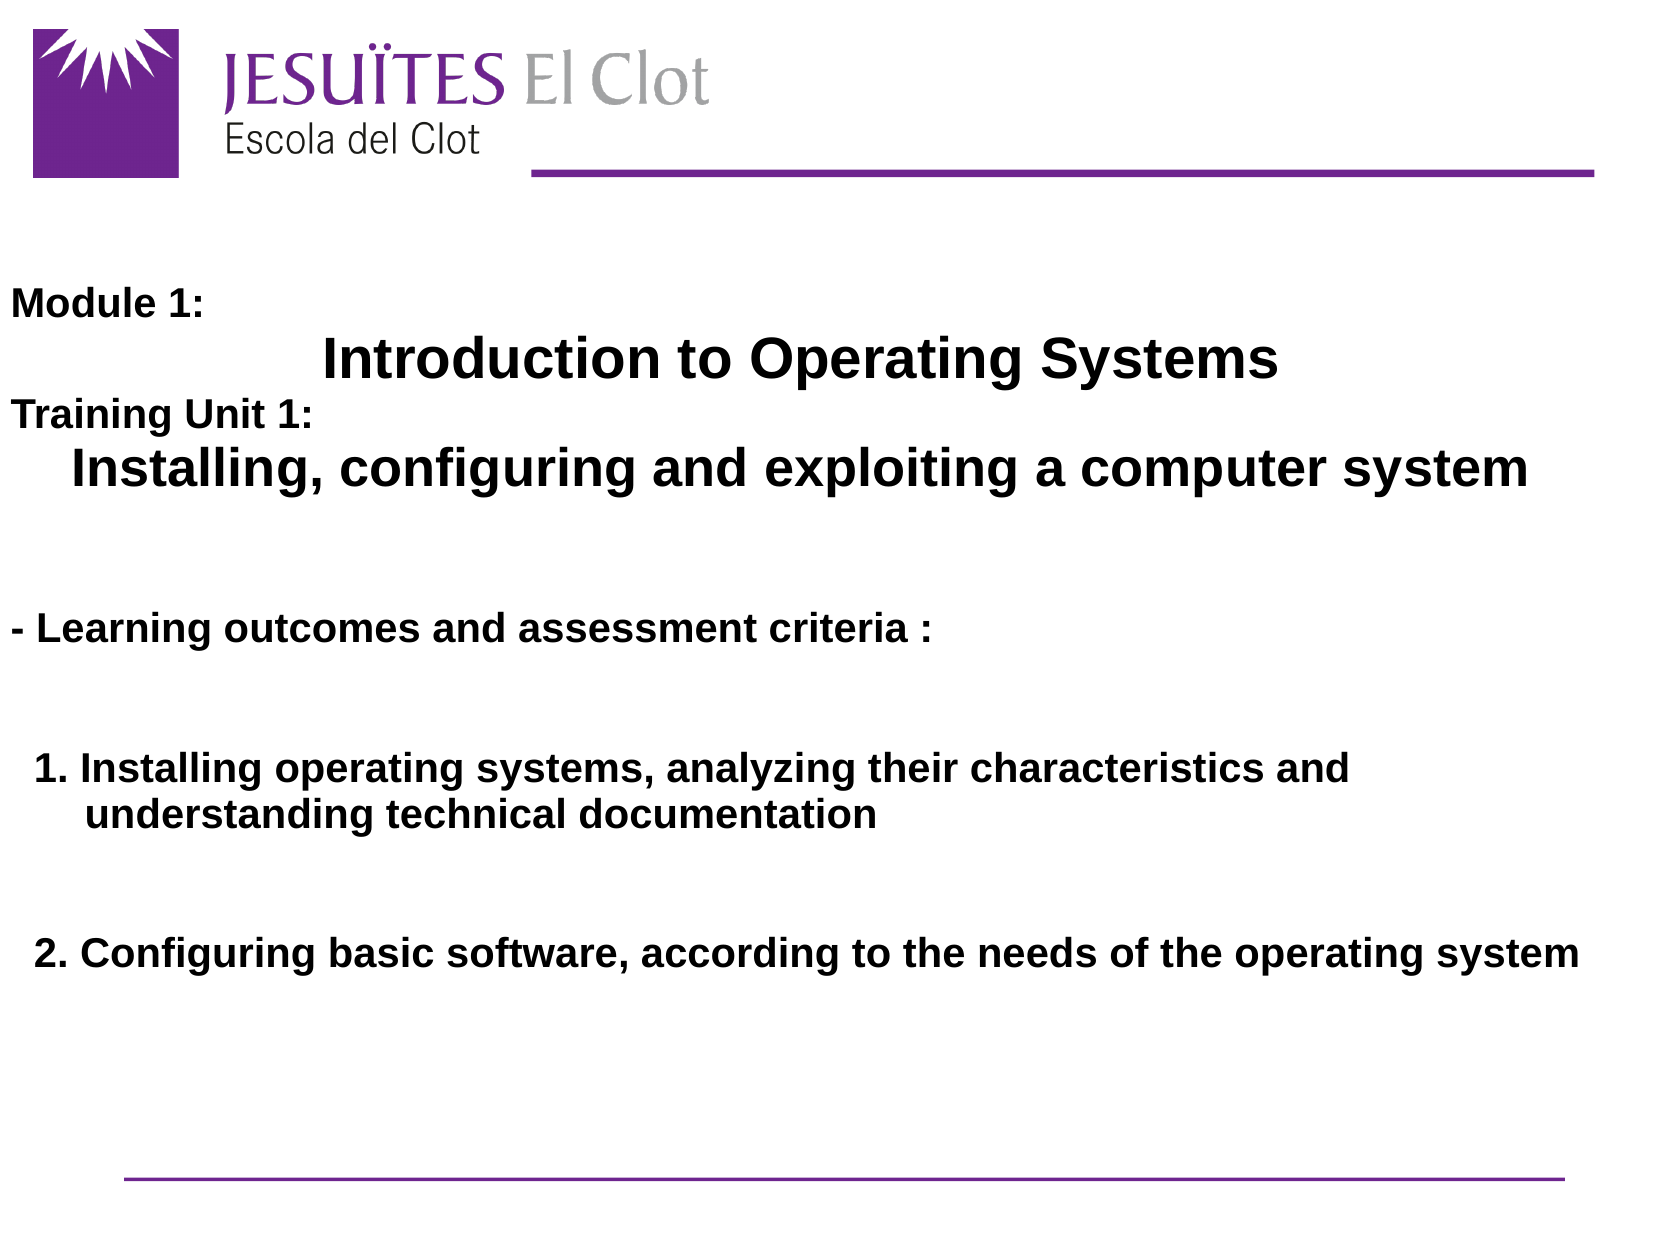

Module 1:
Introduction to Operating Systems
Training Unit 1:
Installing, configuring and exploiting a computer system
- Learning outcomes and assessment criteria :
 1. Installing operating systems, analyzing their characteristics and
	understanding technical documentation
 2. Configuring basic software, according to the needs of the operating system